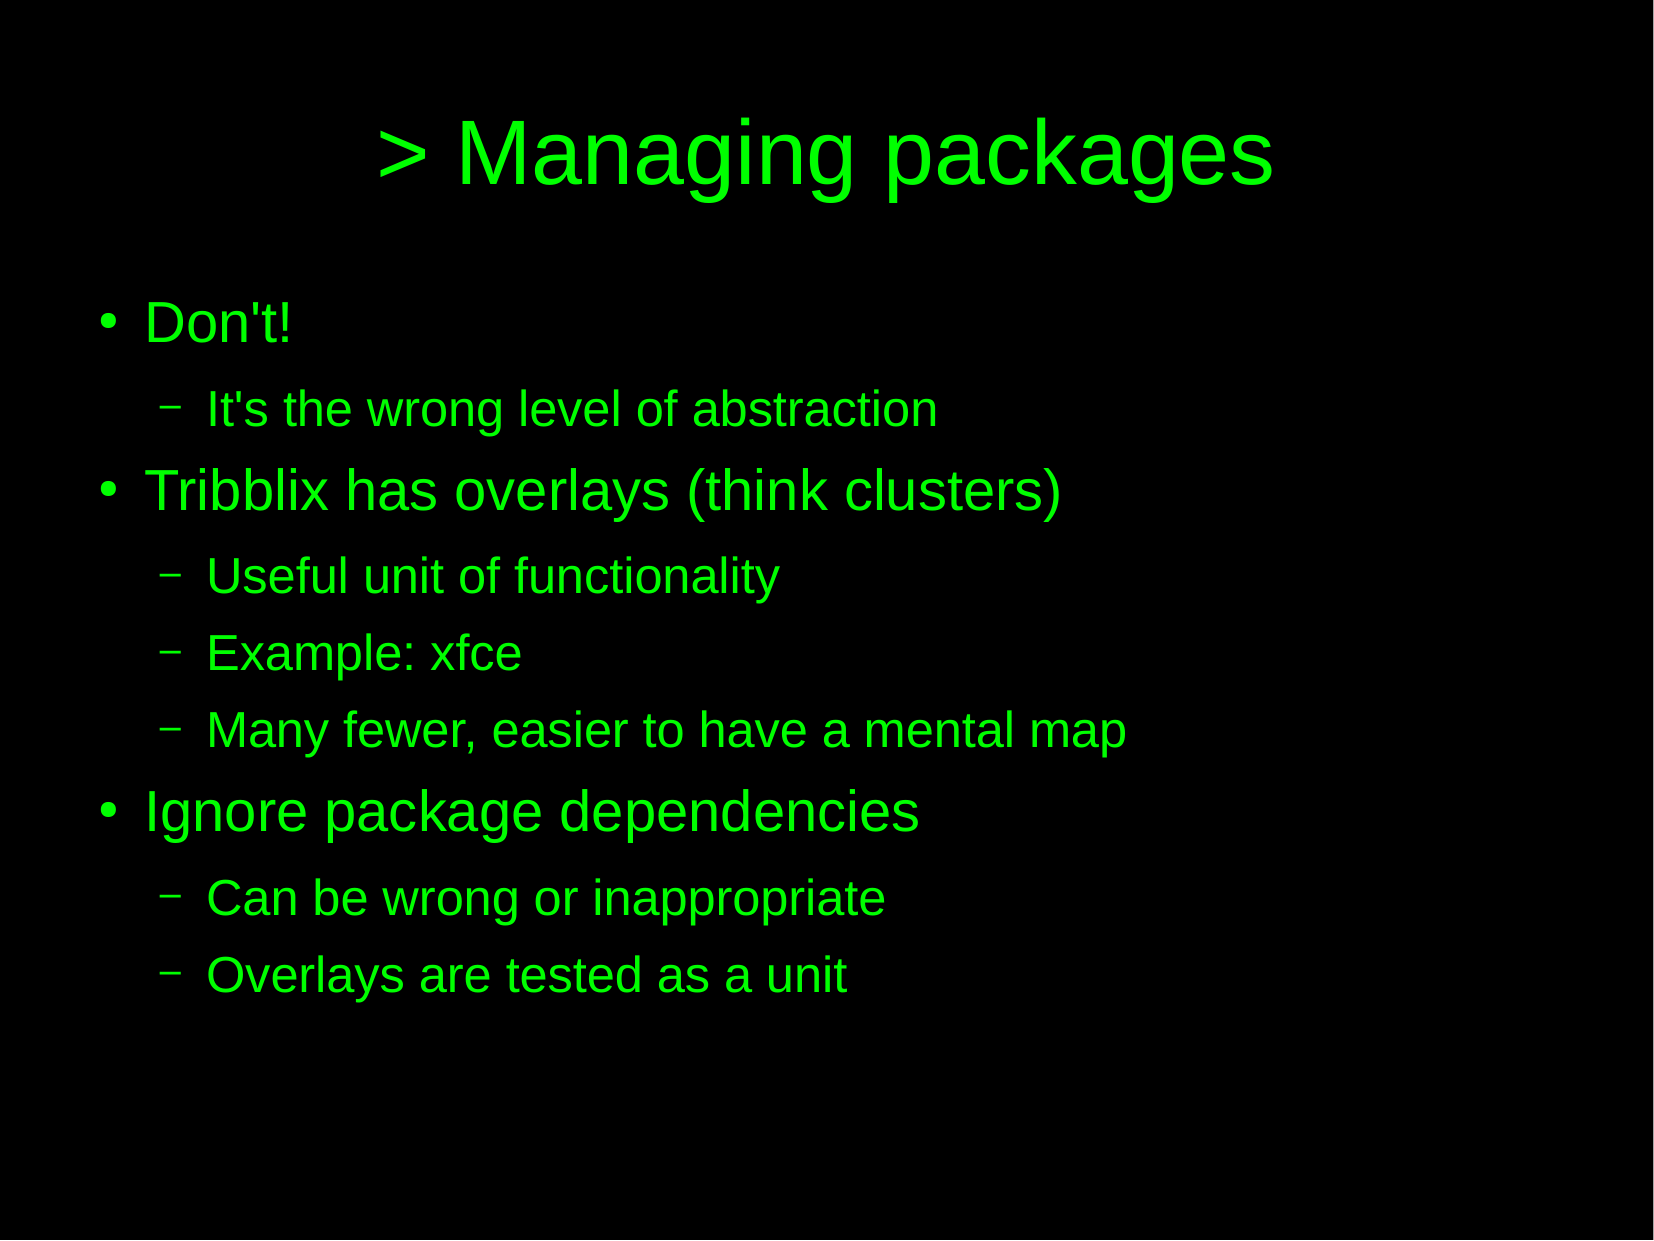

# > Managing packages
Don't!
It's the wrong level of abstraction
Tribblix has overlays (think clusters)
Useful unit of functionality
Example: xfce
Many fewer, easier to have a mental map
Ignore package dependencies
Can be wrong or inappropriate
Overlays are tested as a unit